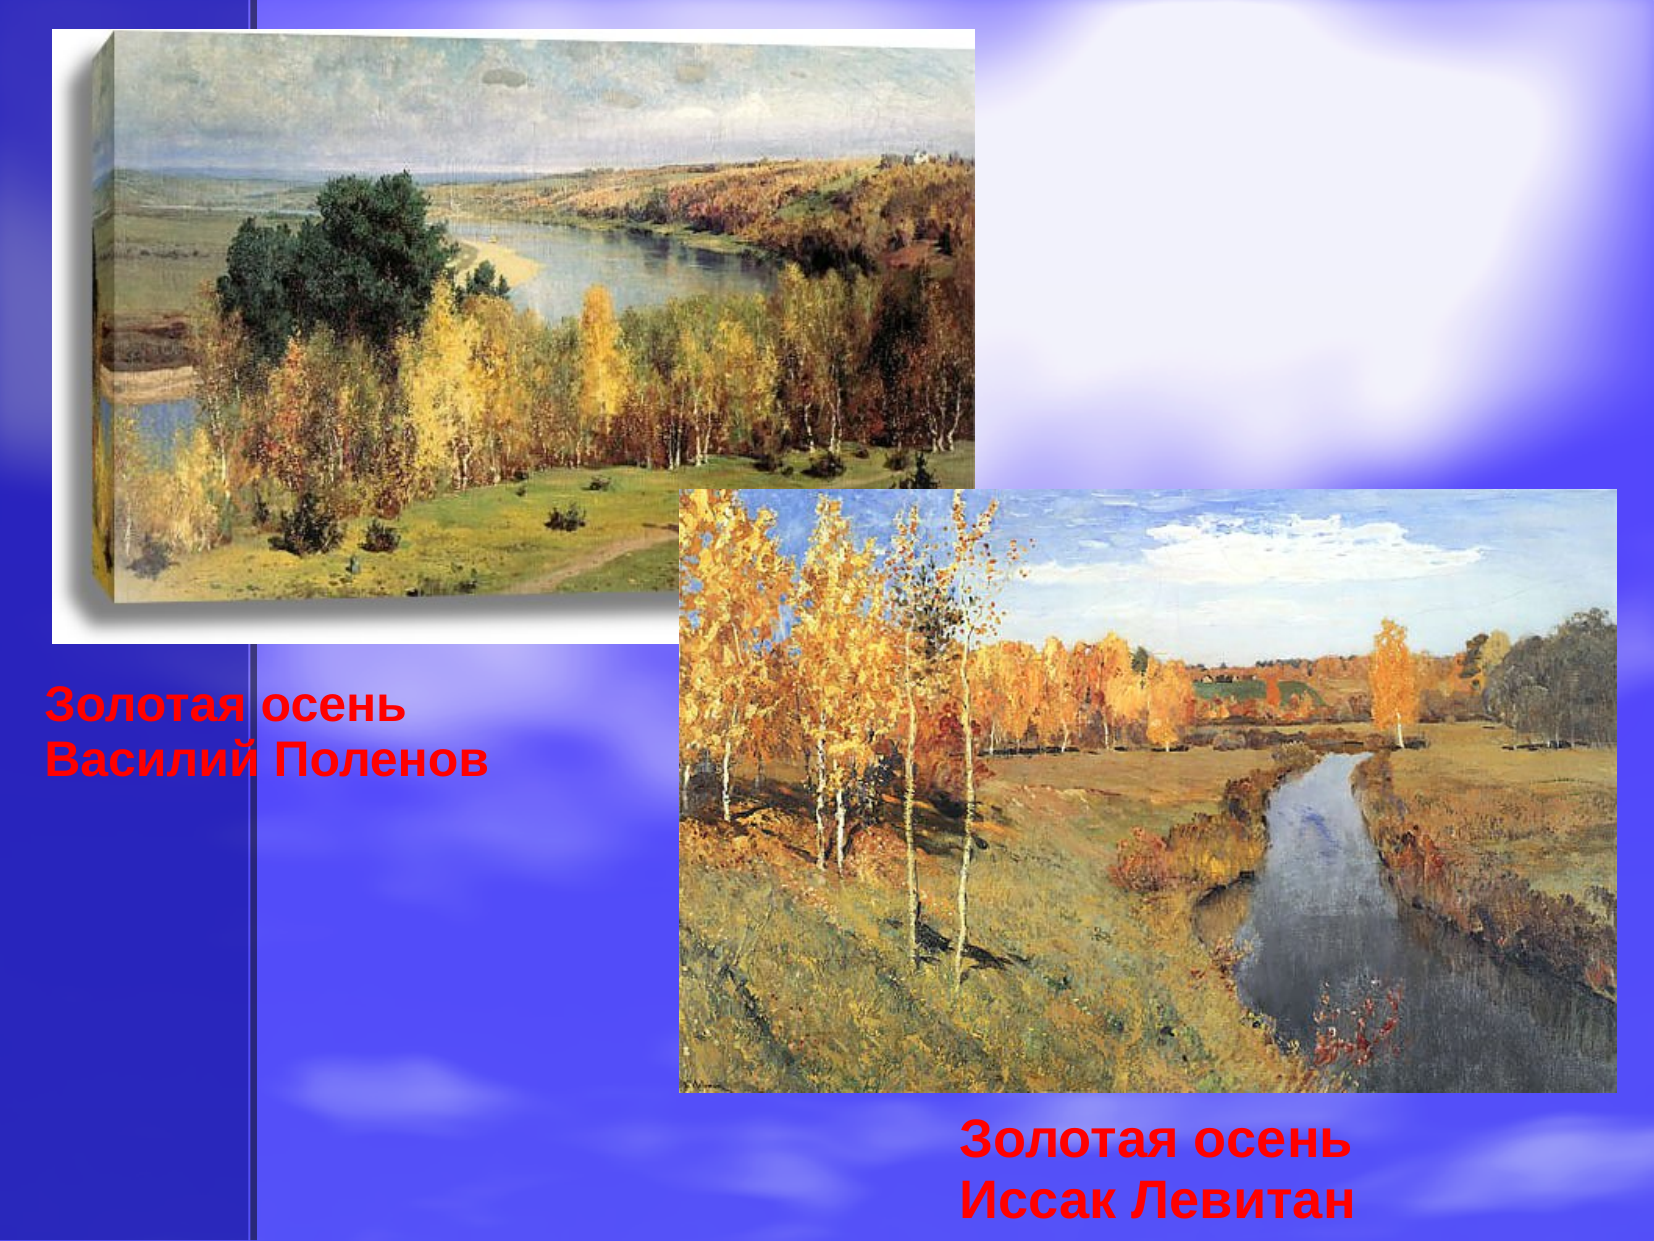

Золотая осень
Василий Поленов
Золотая осень
Иссак Левитан